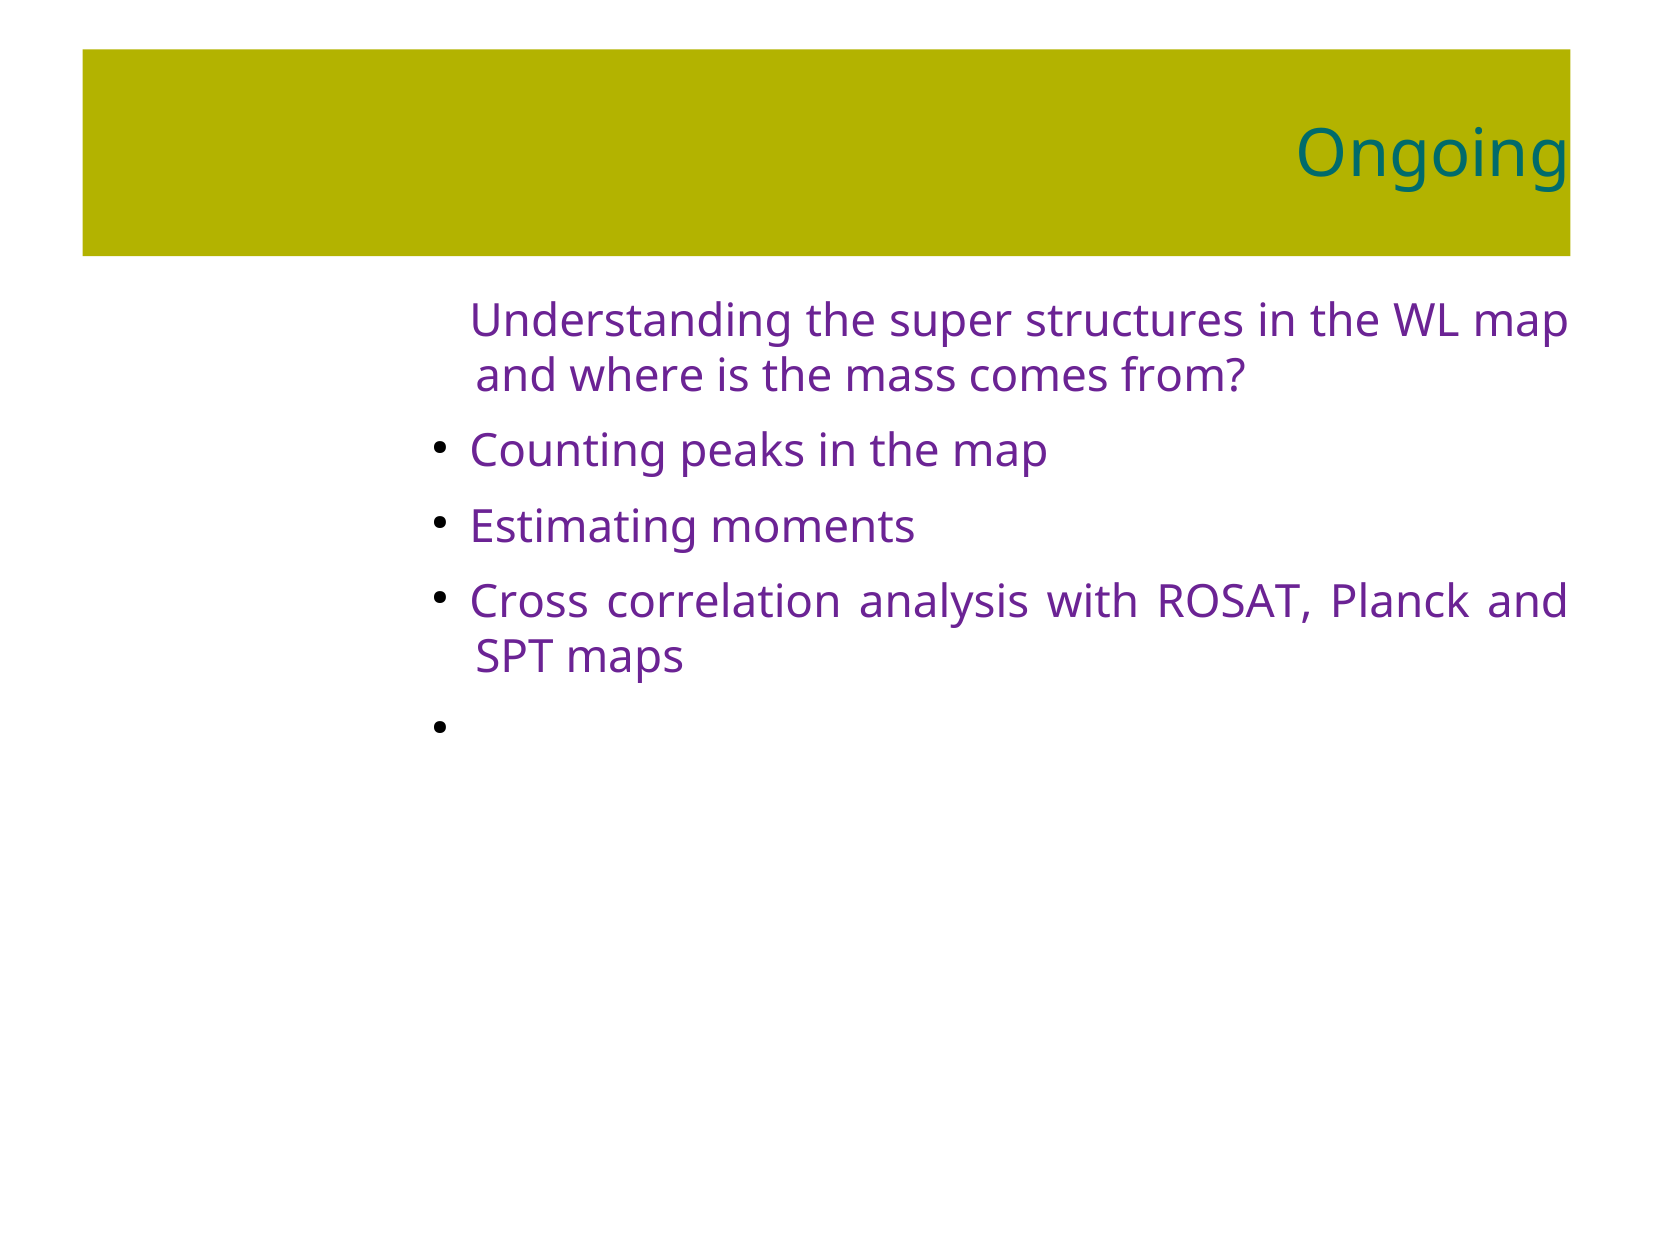

# Ongoing
Understanding the super structures in the WL map and where is the mass comes from?
Counting peaks in the map
Estimating moments
Cross correlation analysis with ROSAT, Planck and SPT maps